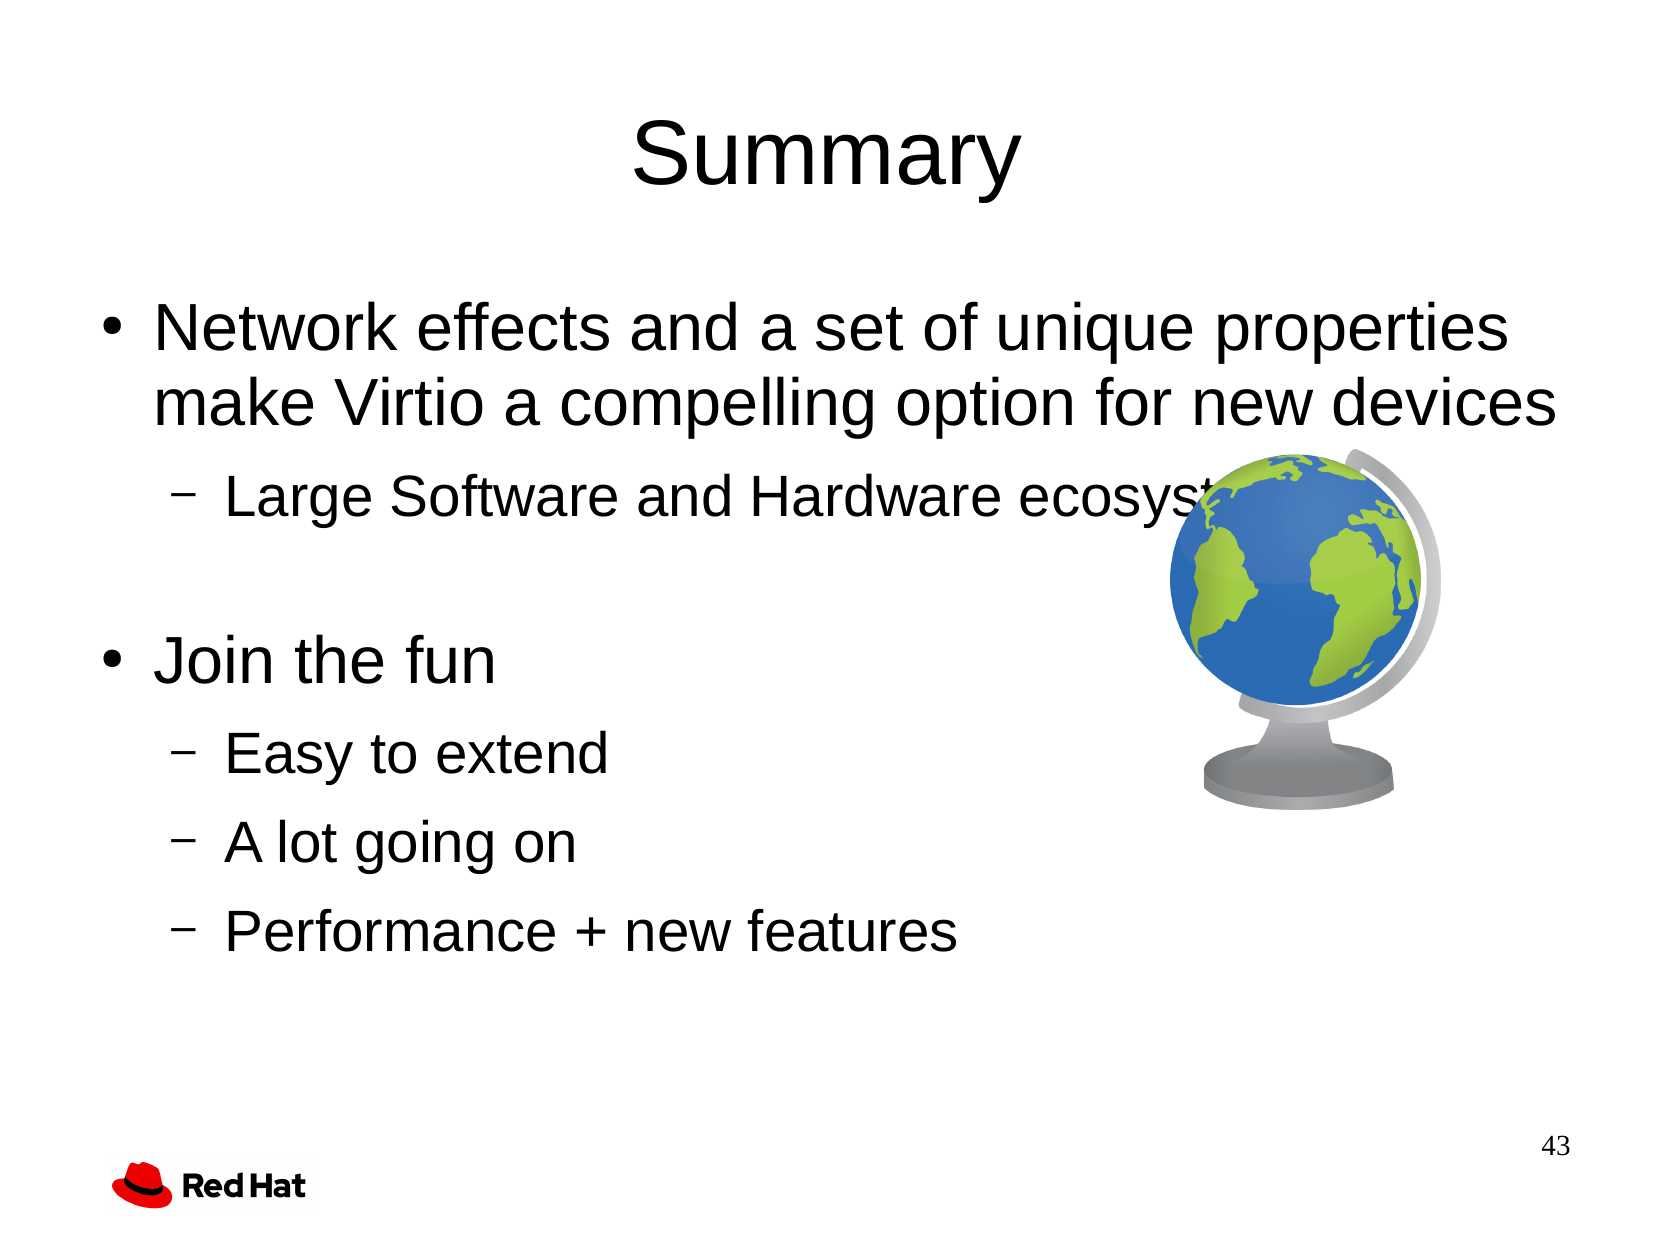

# Summary
Network effects and a set of unique properties make Virtio a compelling option for new devices
Large Software and Hardware ecosystem
Join the fun
Easy to extend
A lot going on
Performance + new features
43